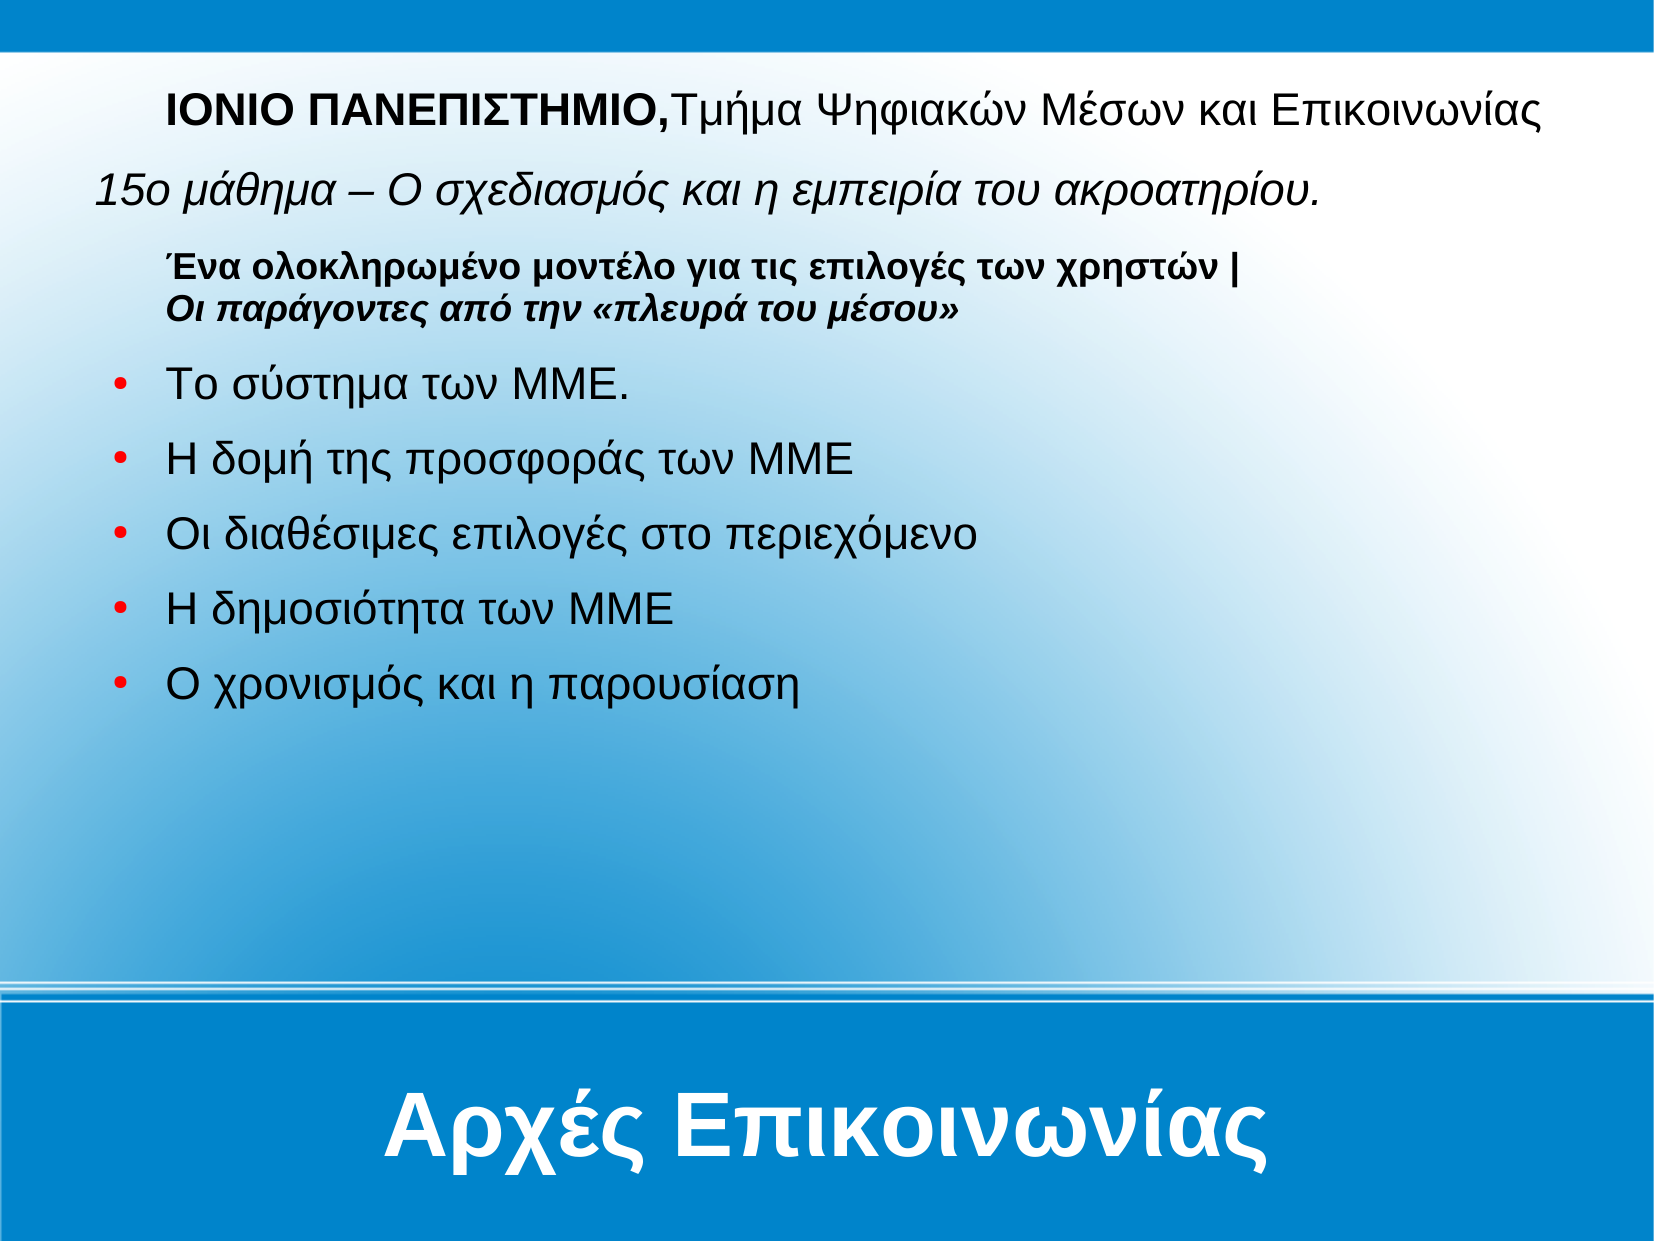

ΙΟΝΙΟ ΠΑΝΕΠΙΣΤΗΜΙΟ,Τμήμα Ψηφιακών Μέσων και Επικοινωνίας
15ο μάθημα – Ο σχεδιασμός και η εμπειρία του ακροατηρίου.
Ένα ολοκληρωμένο μοντέλο για τις επιλογές των χρηστών |
Οι παράγοντες από την «πλευρά του μέσου»
Το σύστημα των ΜΜΕ.
Η δομή της προσφοράς των ΜΜΕ
Οι διαθέσιμες επιλογές στο περιεχόμενο
Η δημοσιότητα των ΜΜΕ
Ο χρονισμός και η παρουσίαση
# Αρχές Επικοινωνίας